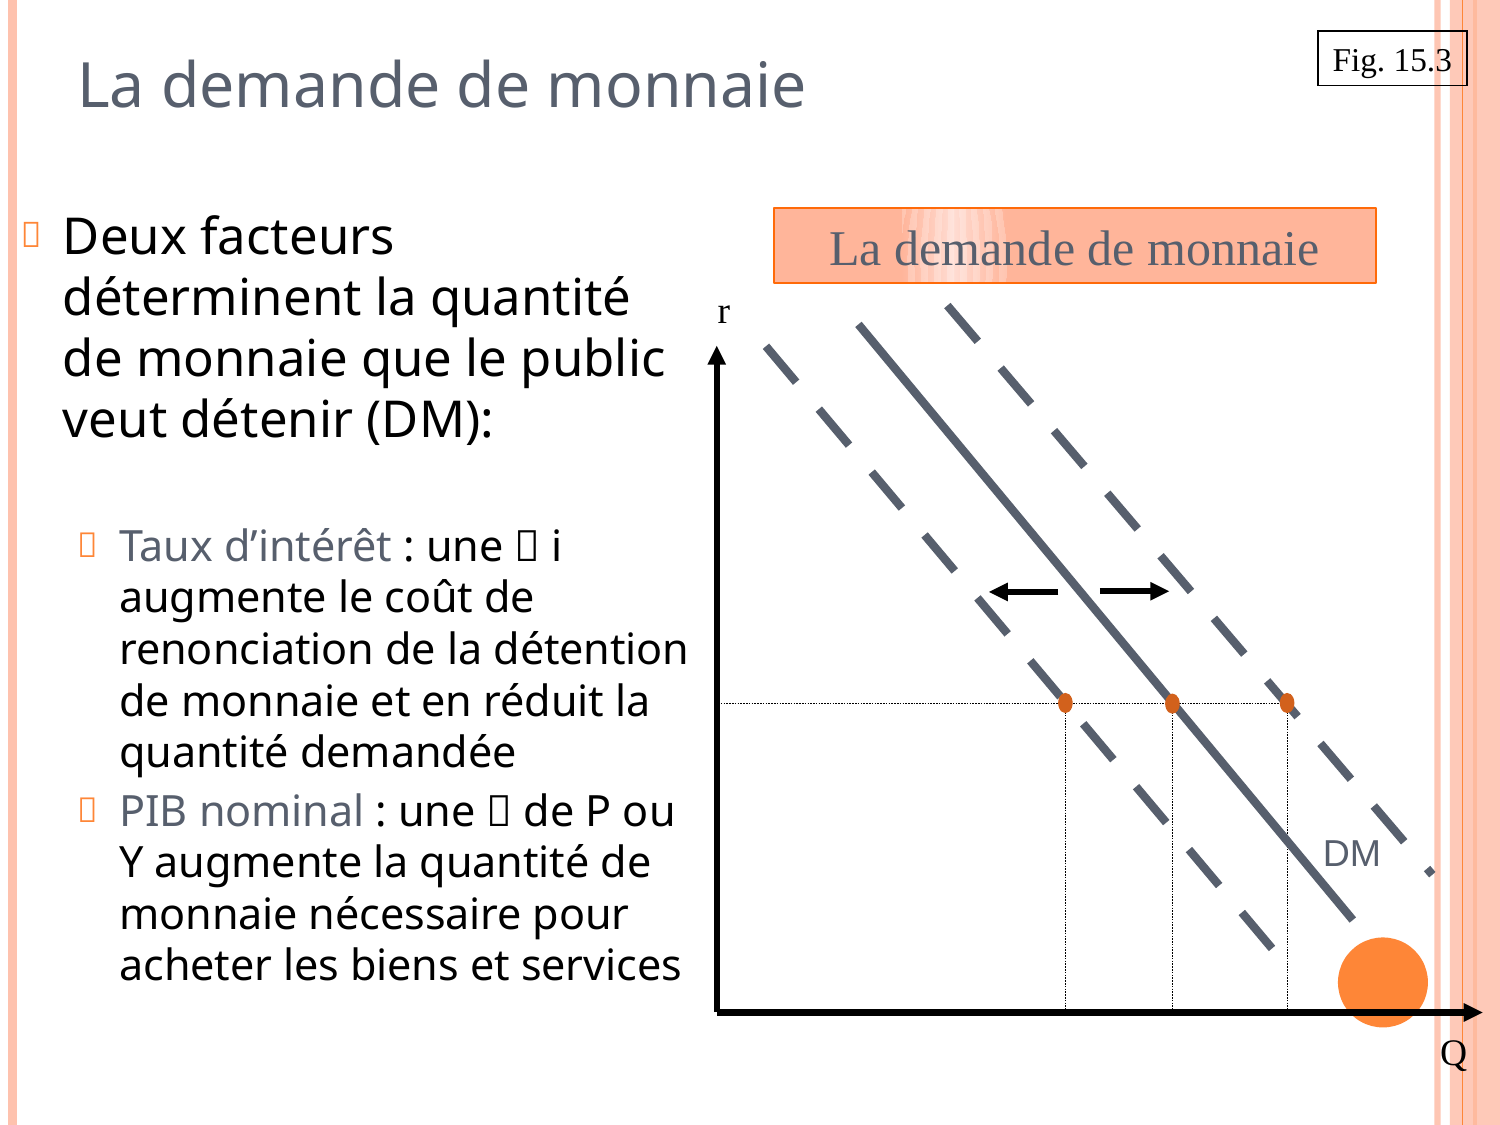

Fig. 15.3
La demande de monnaie
Deux facteurs déterminent la quantité de monnaie que le public veut détenir (DM):
Taux d’intérêt : une  i augmente le coût de renonciation de la détention de monnaie et en réduit la quantité demandée
PIB nominal : une  de P ou Y augmente la quantité de monnaie nécessaire pour acheter les biens et services
La demande de monnaie
r
Q
DM